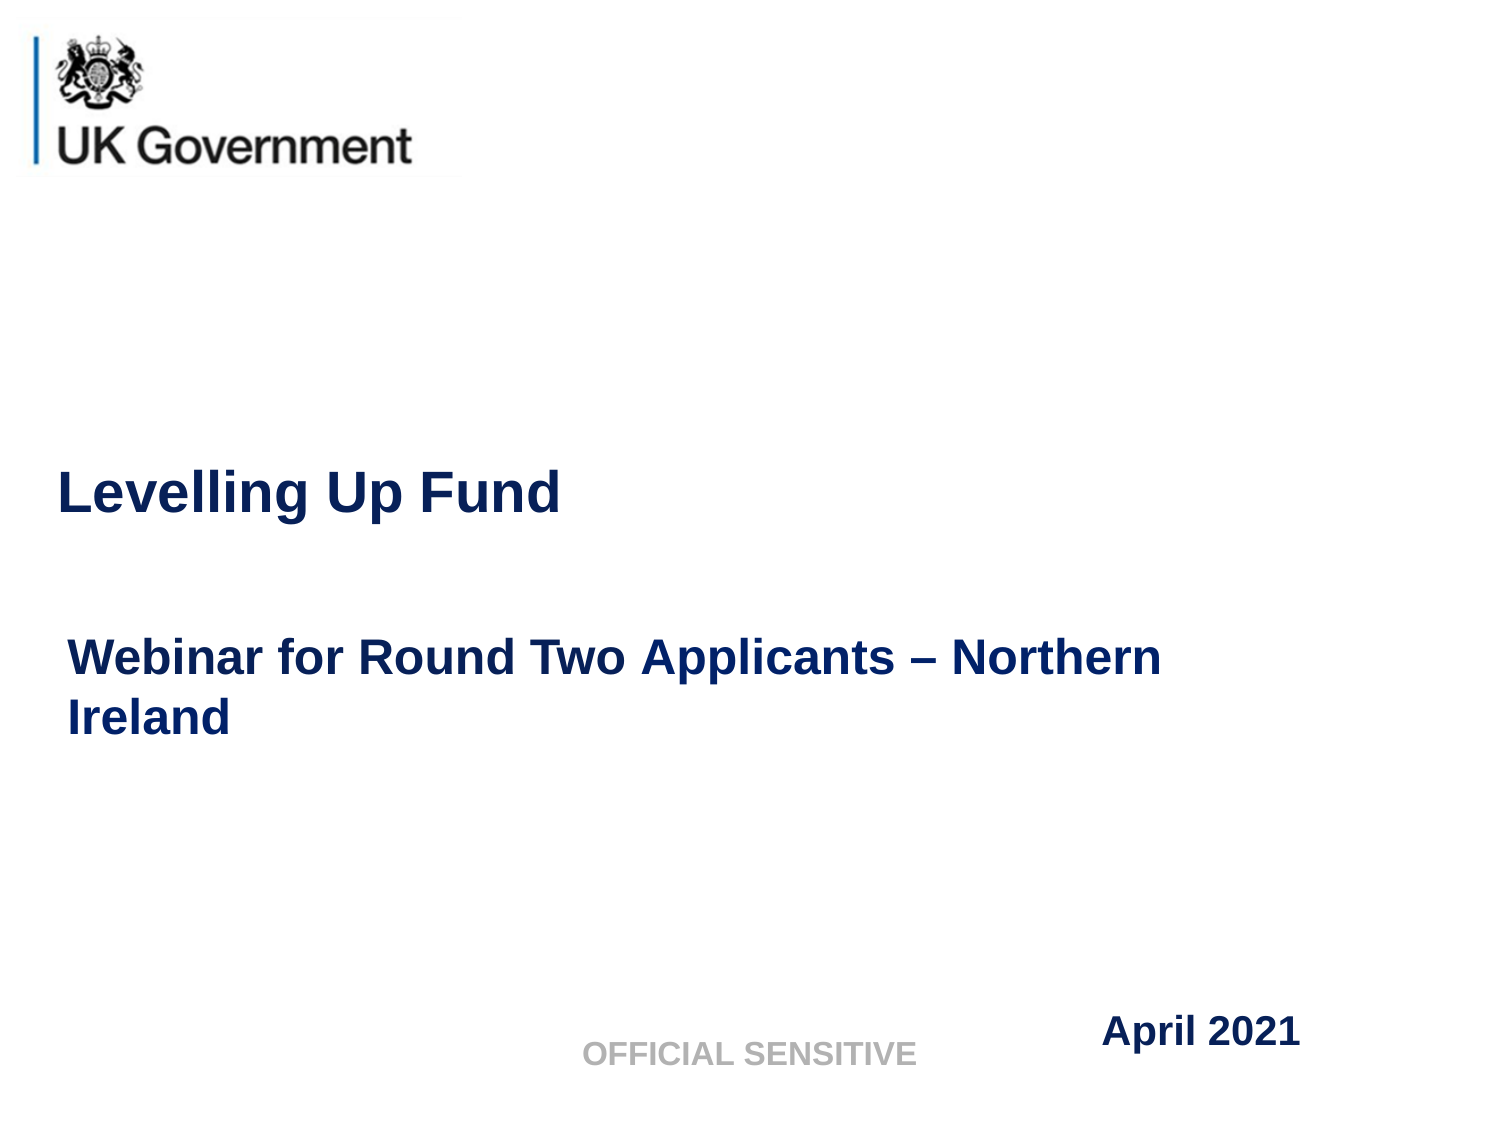

# Levelling Up Fund
Webinar for Round Two Applicants – Northern Ireland
April 2021